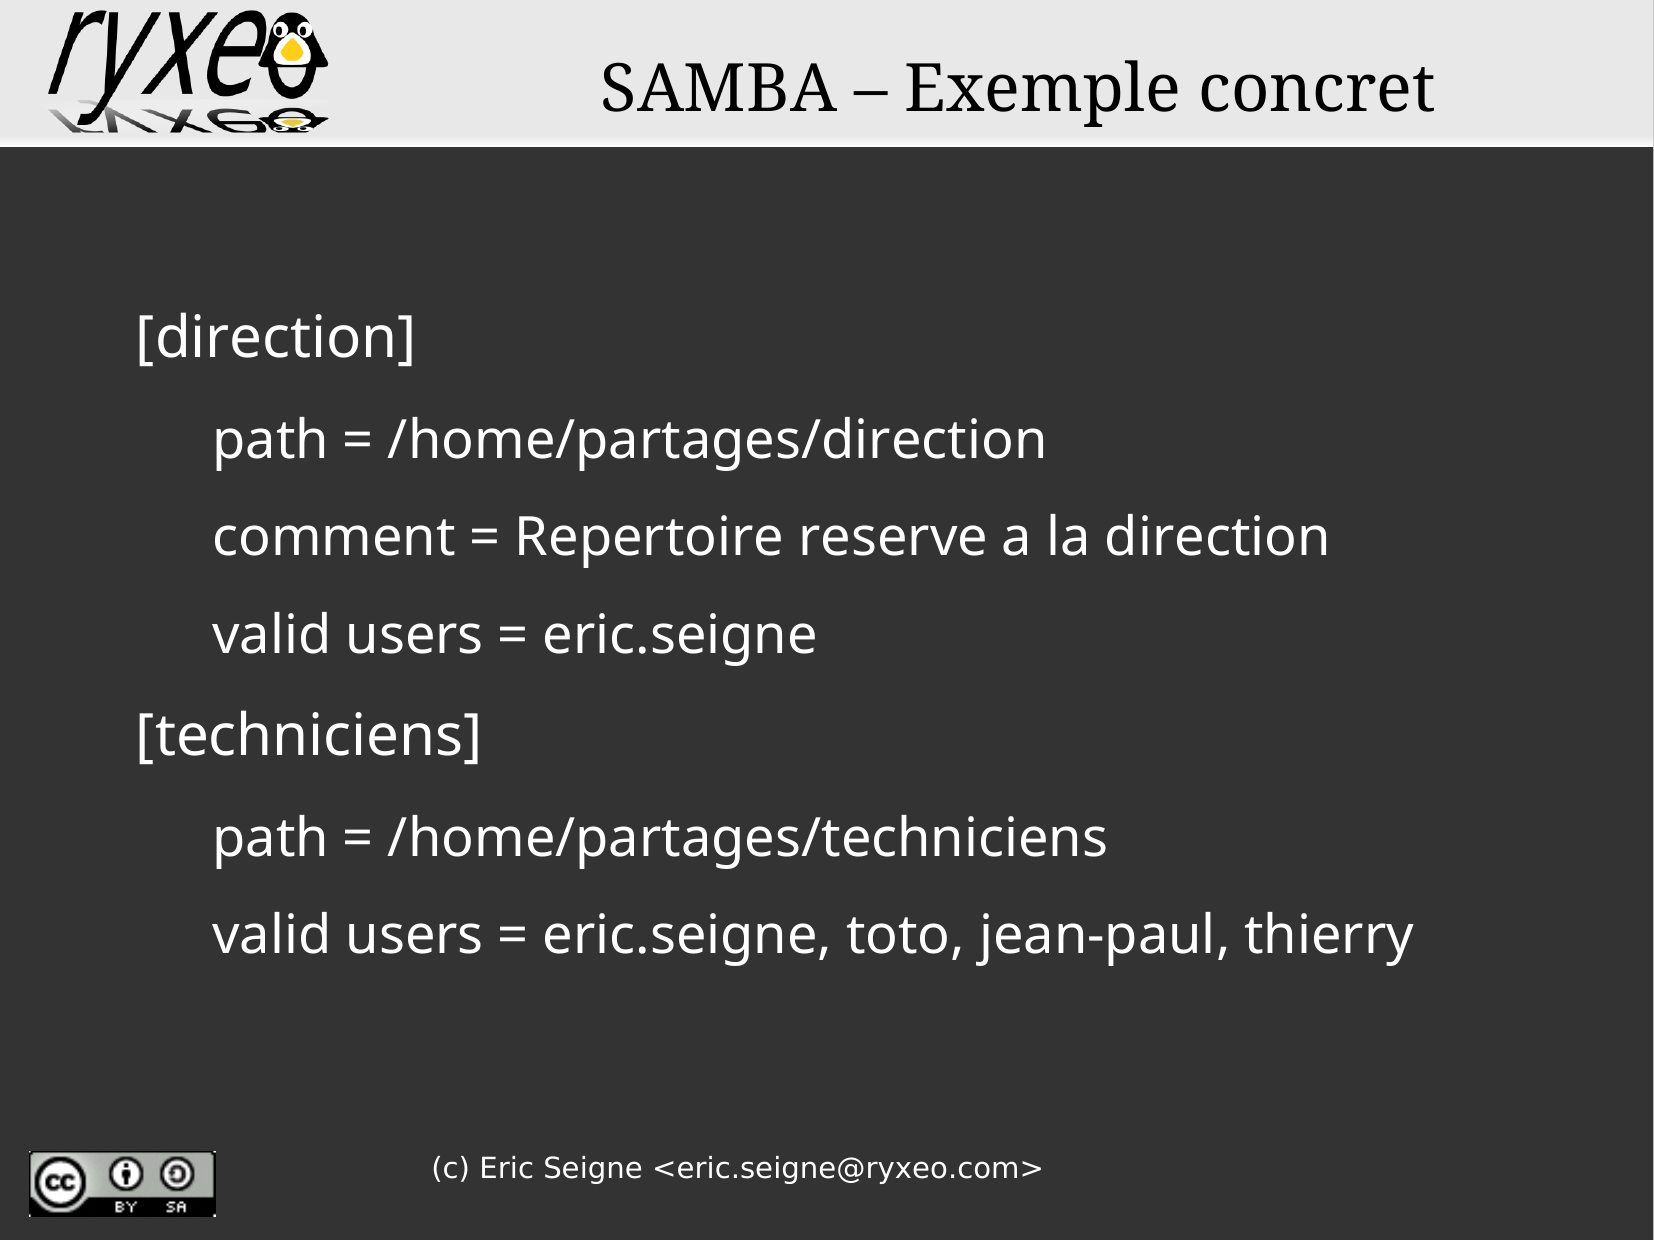

# SAMBA – Exemple concret
[direction]
path = /home/partages/direction
comment = Repertoire reserve a la direction
valid users = eric.seigne
[techniciens]
path = /home/partages/techniciens
valid users = eric.seigne, toto, jean-paul, thierry